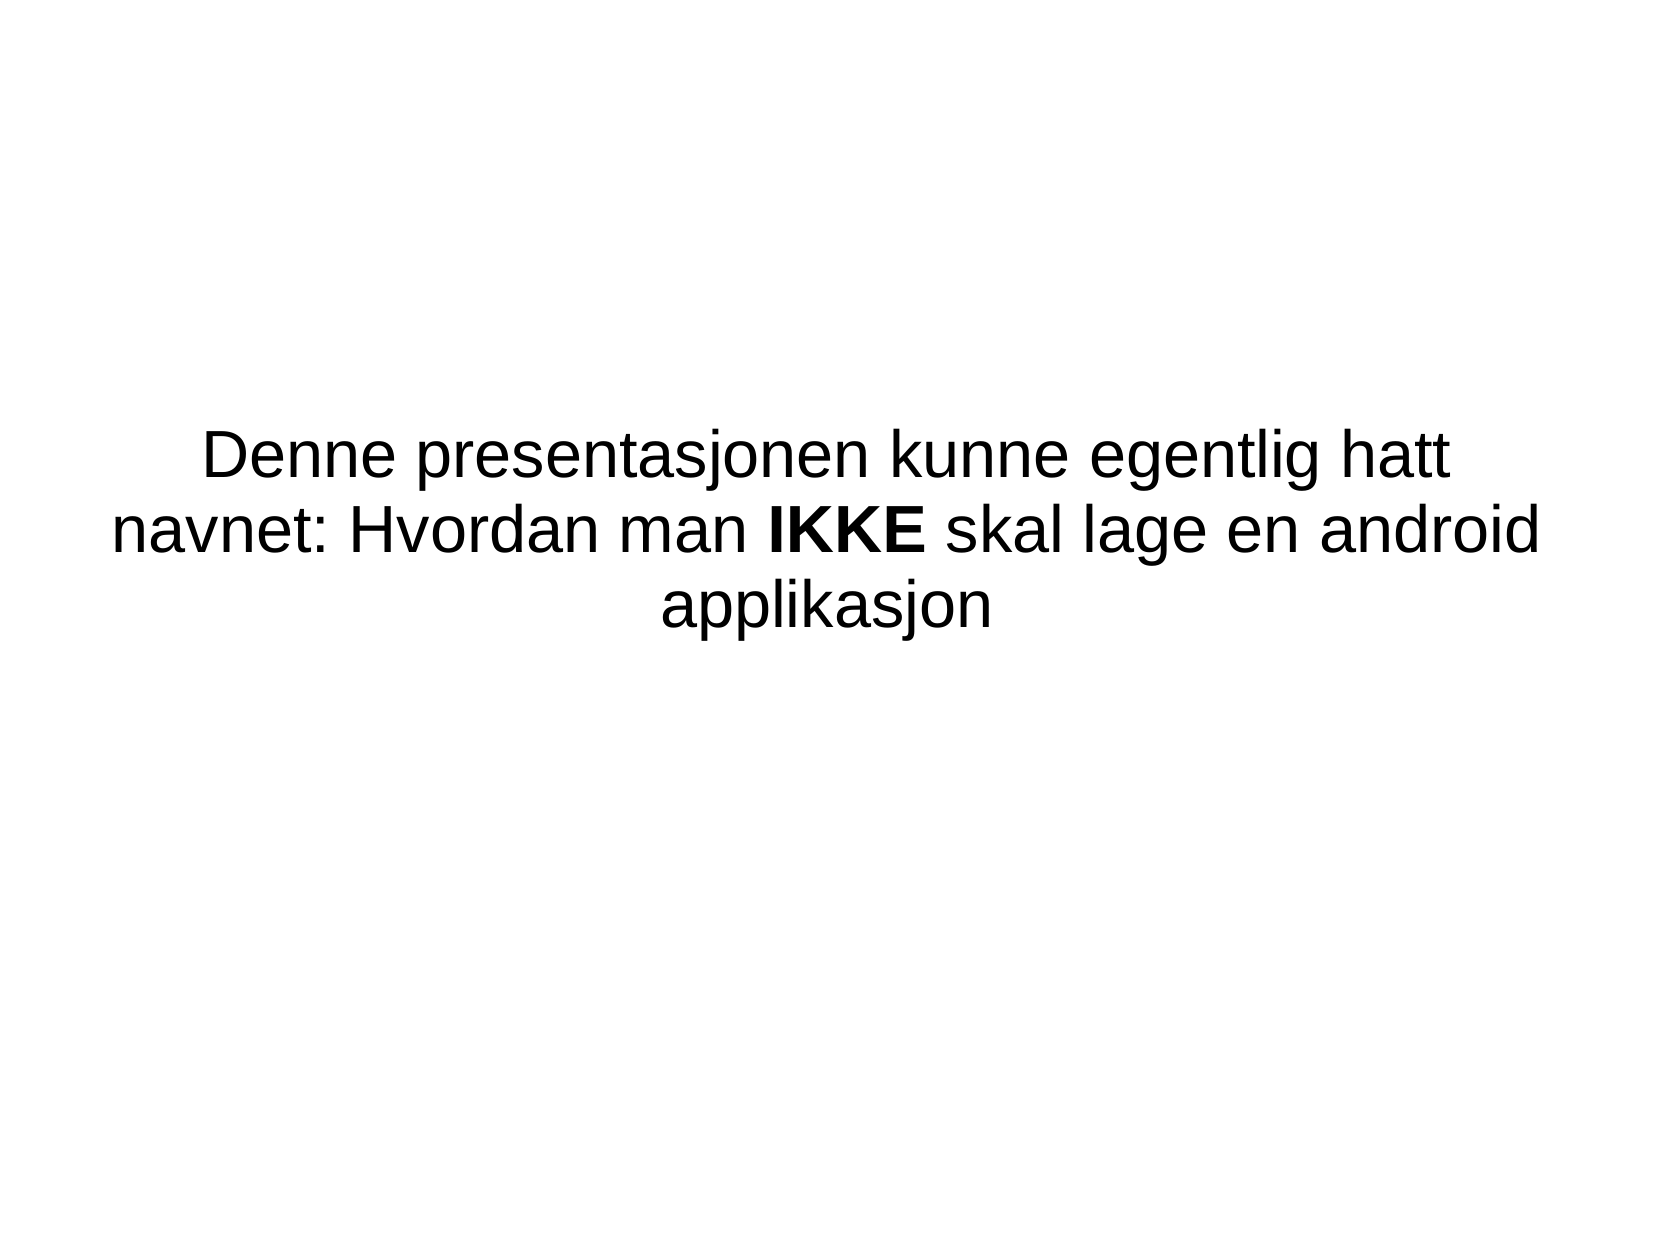

# Denne presentasjonen kunne egentlig hatt navnet: Hvordan man IKKE skal lage en android applikasjon